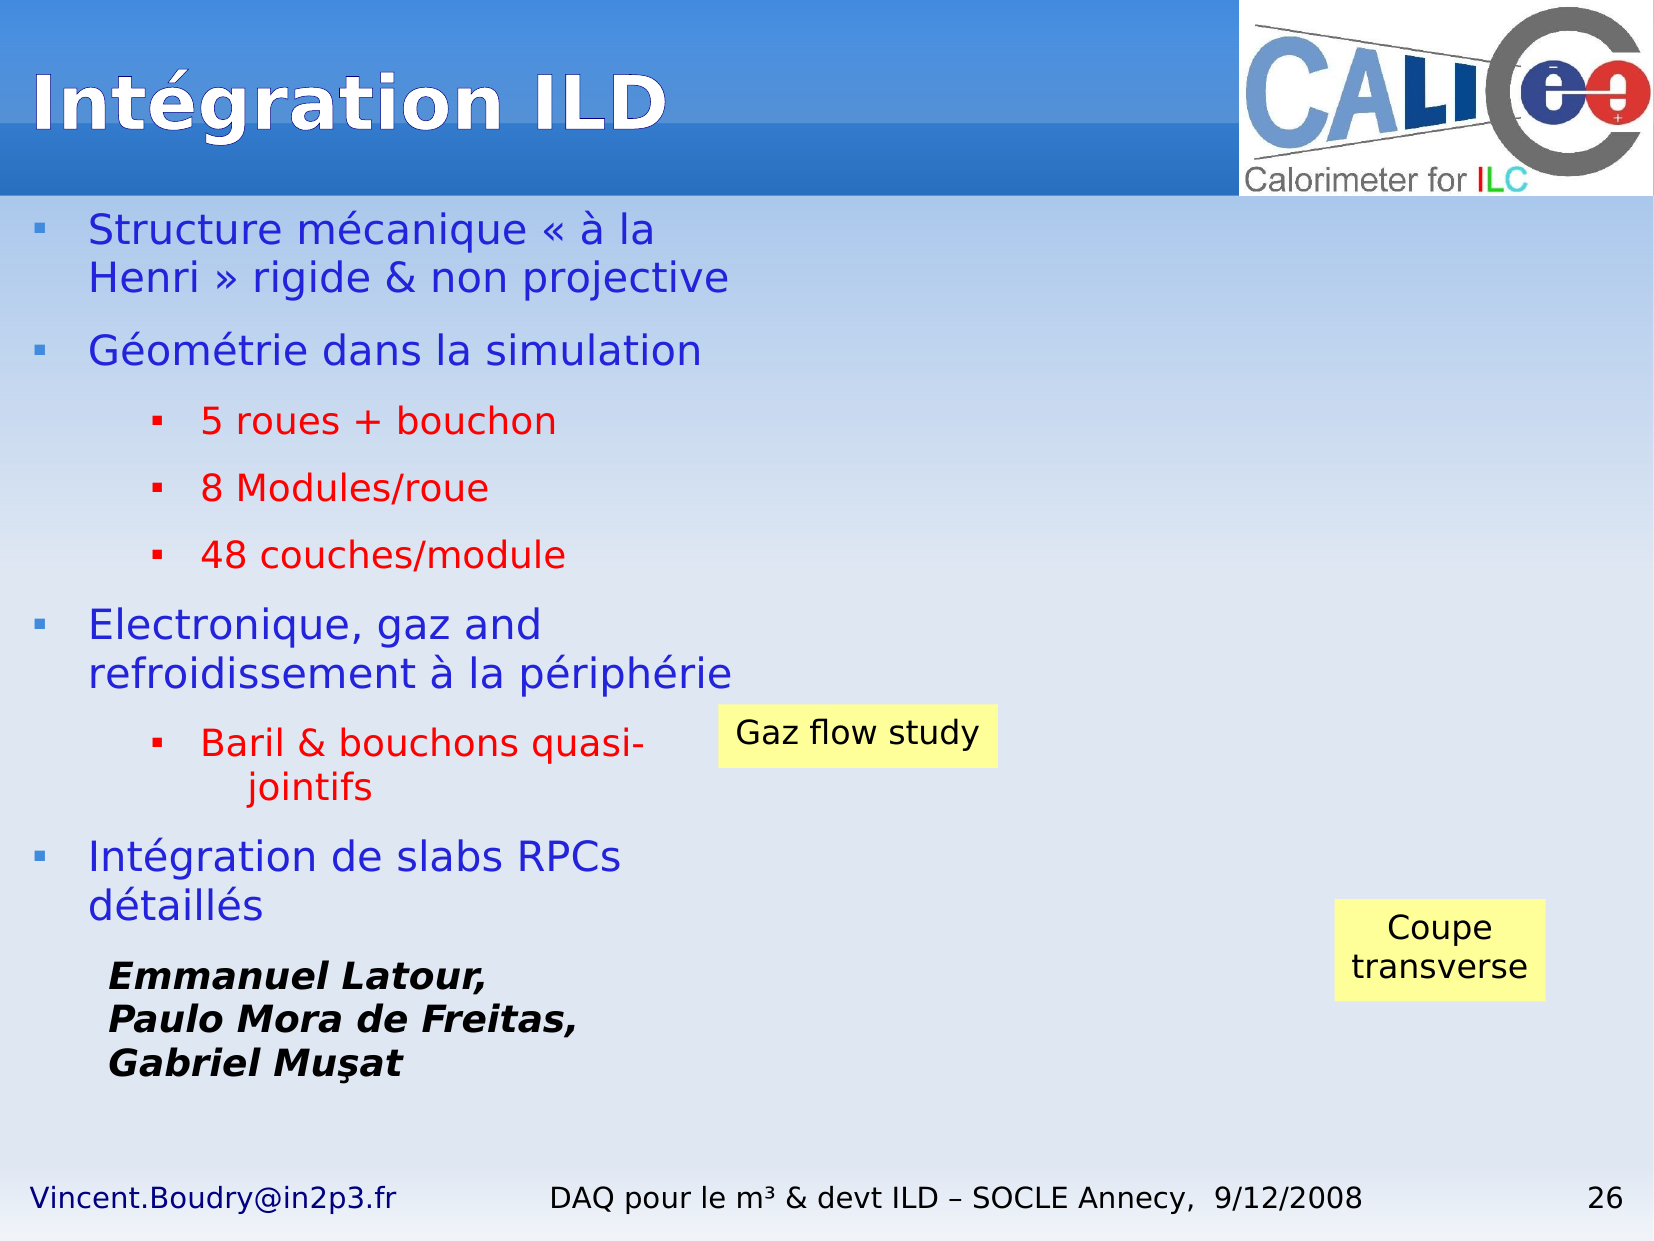

# Intégration ILD
Structure mécanique « à la Henri » rigide & non projective
Géométrie dans la simulation
5 roues + bouchon
8 Modules/roue
48 couches/module
Electronique, gaz and refroidissement à la périphérie
Baril & bouchons quasi-jointifs
Intégration de slabs RPCs détaillés
Gaz flow study
Coupe
transverse
Emmanuel Latour,
Paulo Mora de Freitas, Gabriel Muşat
DAQ pour le m³ & devt ILD – SOCLE Annecy, 9/12/2008
26